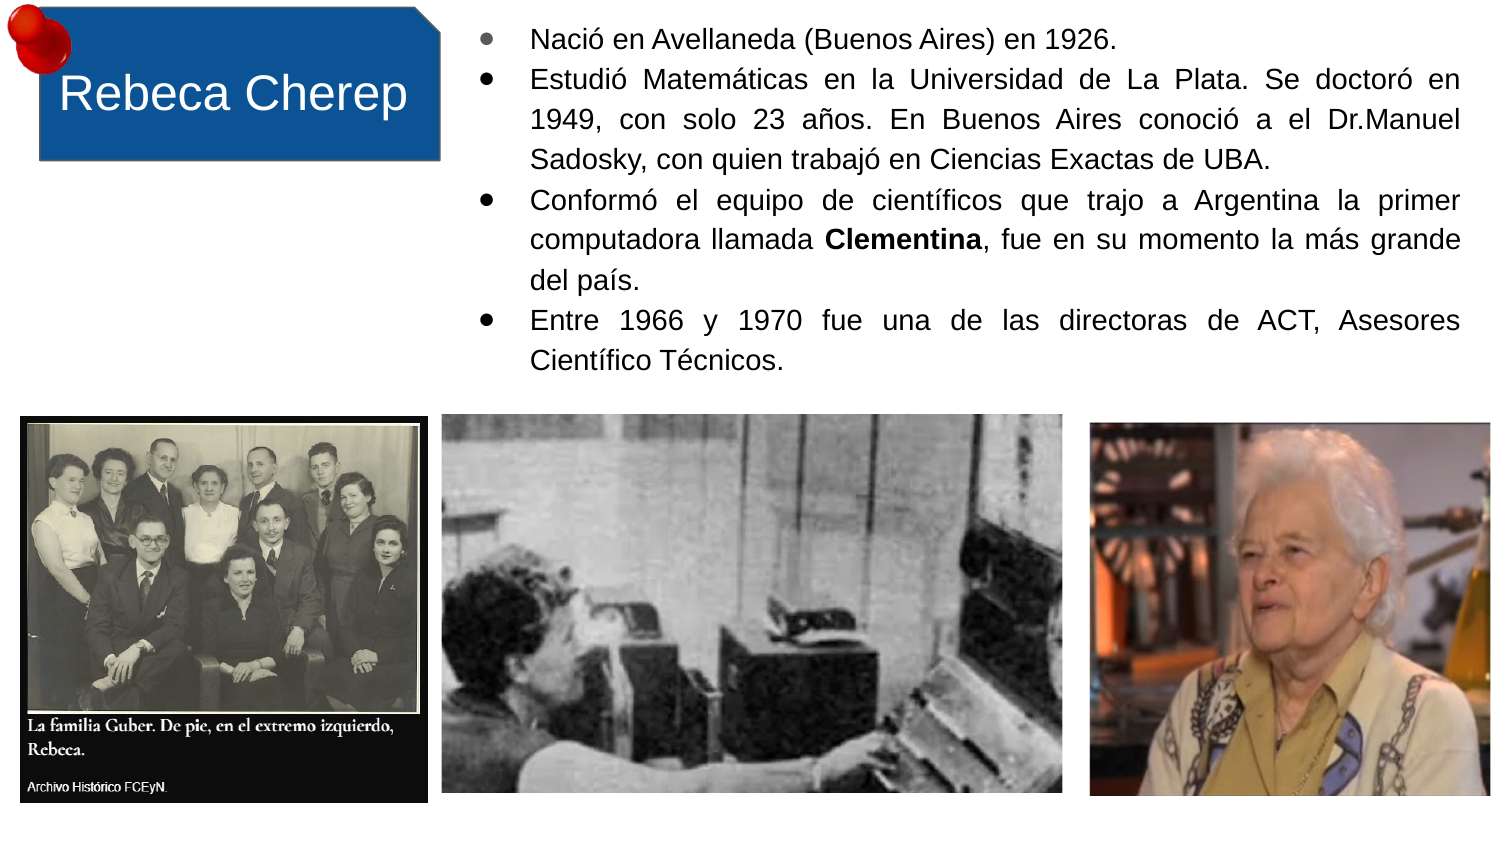

Nació en Avellaneda (Buenos Aires) en 1926.
Estudió Matemáticas en la Universidad de La Plata. Se doctoró en 1949, con solo 23 años. En Buenos Aires conoció a el Dr.Manuel Sadosky, con quien trabajó en Ciencias Exactas de UBA.
Conformó el equipo de científicos que trajo a Argentina la primer computadora llamada Clementina, fue en su momento la más grande del país.
Entre 1966 y 1970 fue una de las directoras de ACT, Asesores Científico Técnicos.
Rebeca Cherep